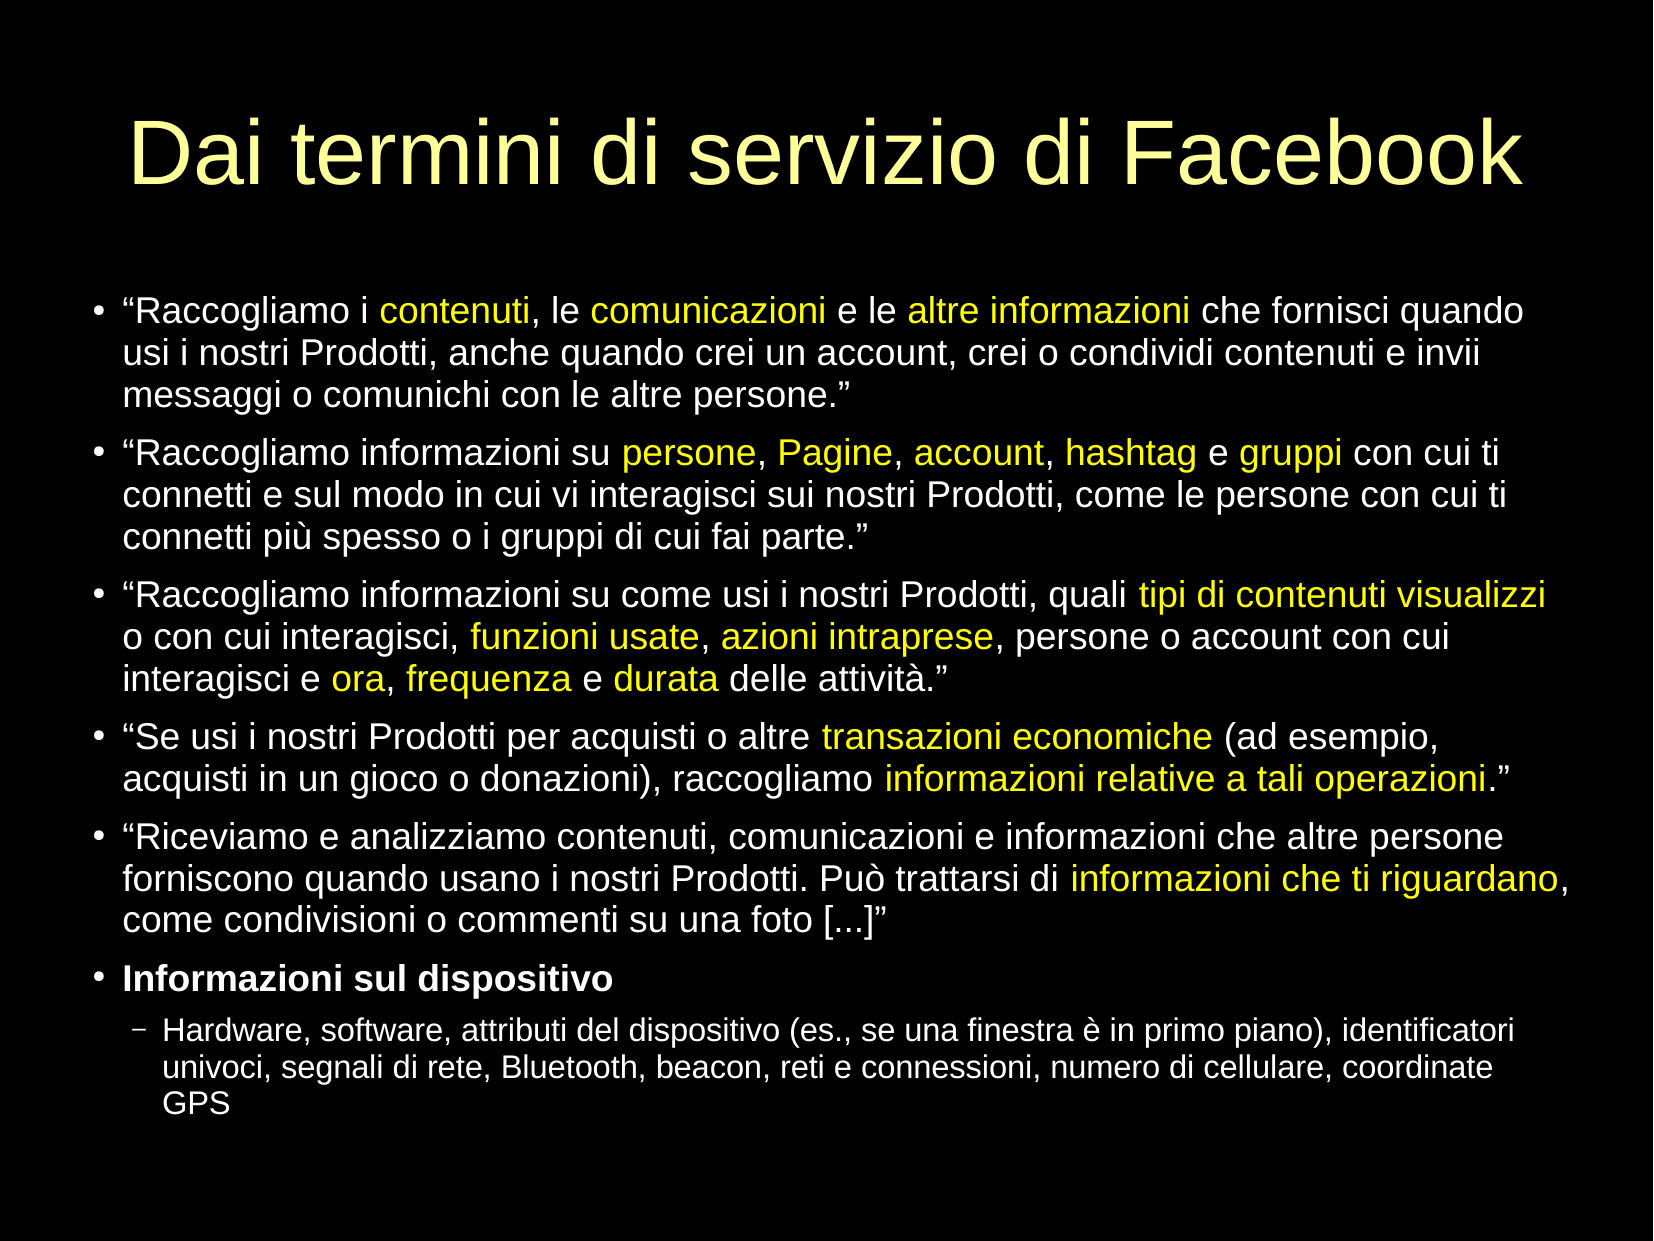

# Dai termini di servizio di Facebook
“Raccogliamo i contenuti, le comunicazioni e le altre informazioni che fornisci quando usi i nostri Prodotti, anche quando crei un account, crei o condividi contenuti e invii messaggi o comunichi con le altre persone.”
“Raccogliamo informazioni su persone, Pagine, account, hashtag e gruppi con cui ti connetti e sul modo in cui vi interagisci sui nostri Prodotti, come le persone con cui ti connetti più spesso o i gruppi di cui fai parte.”
“Raccogliamo informazioni su come usi i nostri Prodotti, quali tipi di contenuti visualizzi o con cui interagisci, funzioni usate, azioni intraprese, persone o account con cui interagisci e ora, frequenza e durata delle attività.”
“Se usi i nostri Prodotti per acquisti o altre transazioni economiche (ad esempio, acquisti in un gioco o donazioni), raccogliamo informazioni relative a tali operazioni.”
“Riceviamo e analizziamo contenuti, comunicazioni e informazioni che altre persone forniscono quando usano i nostri Prodotti. Può trattarsi di informazioni che ti riguardano, come condivisioni o commenti su una foto [...]”
Informazioni sul dispositivo
Hardware, software, attributi del dispositivo (es., se una finestra è in primo piano), identificatori univoci, segnali di rete, Bluetooth, beacon, reti e connessioni, numero di cellulare, coordinate GPS